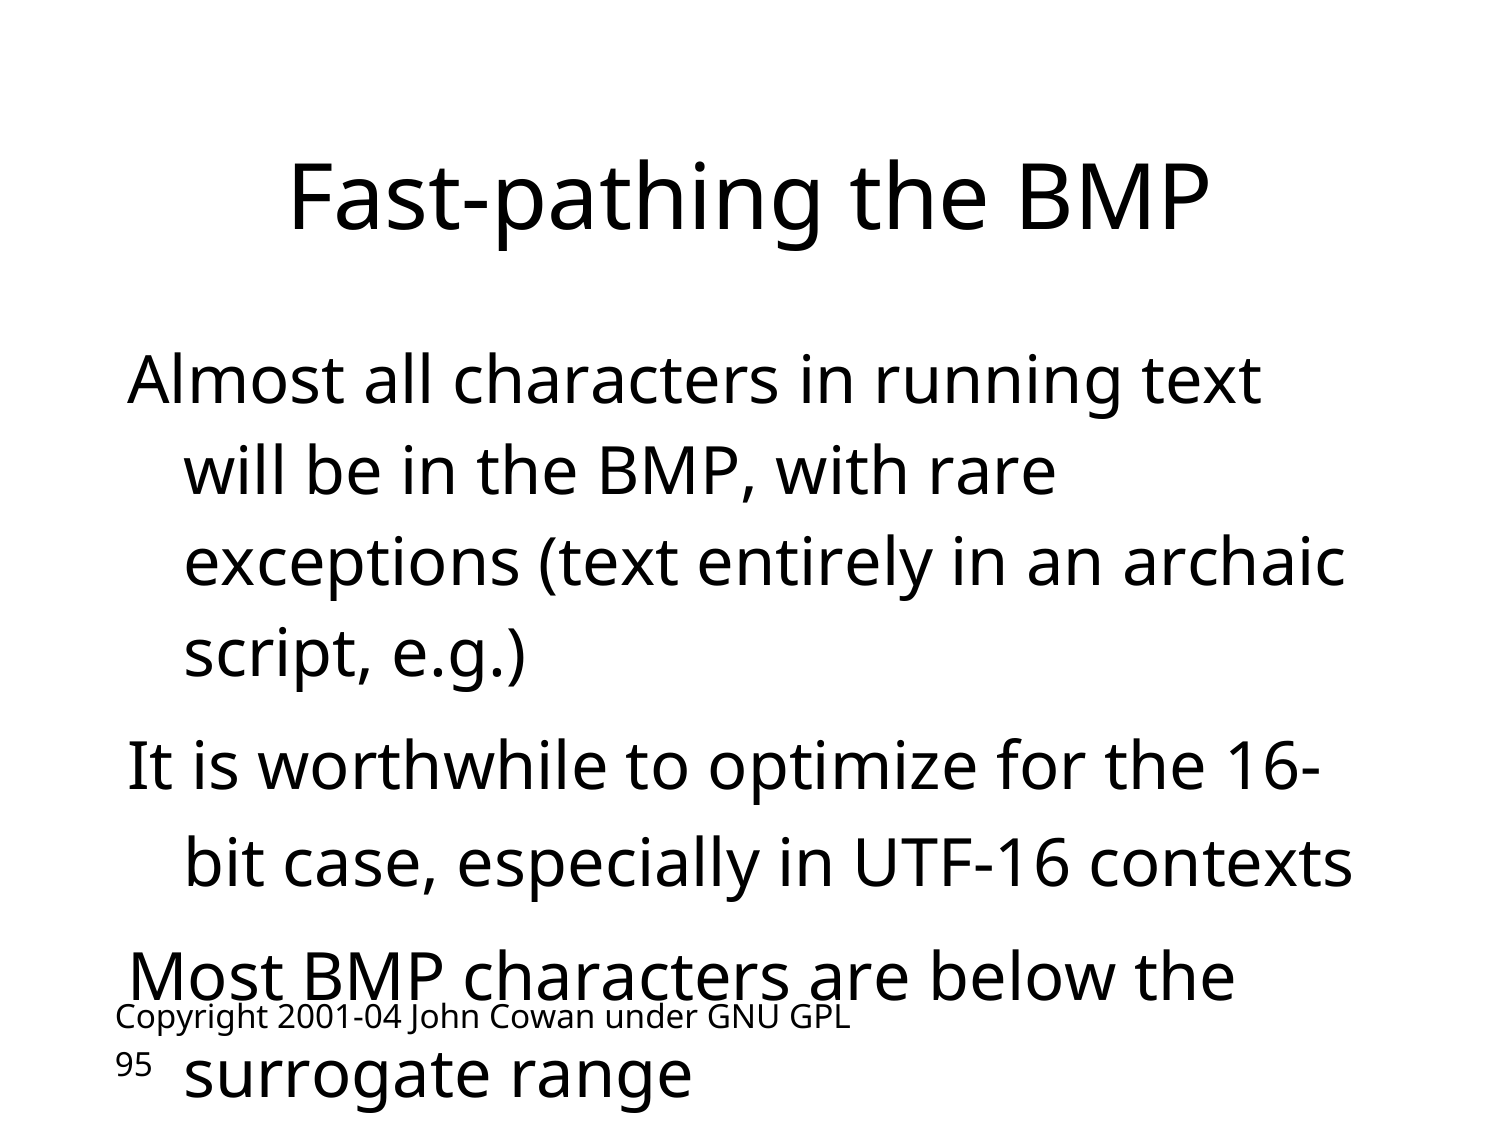

# Fast-pathing the BMP
Almost all characters in running text will be in the BMP, with rare exceptions (text entirely in an archaic script, e.g.)
It is worthwhile to optimize for the 16-bit case, especially in UTF-16 contexts
Most BMP characters are below the surrogate range